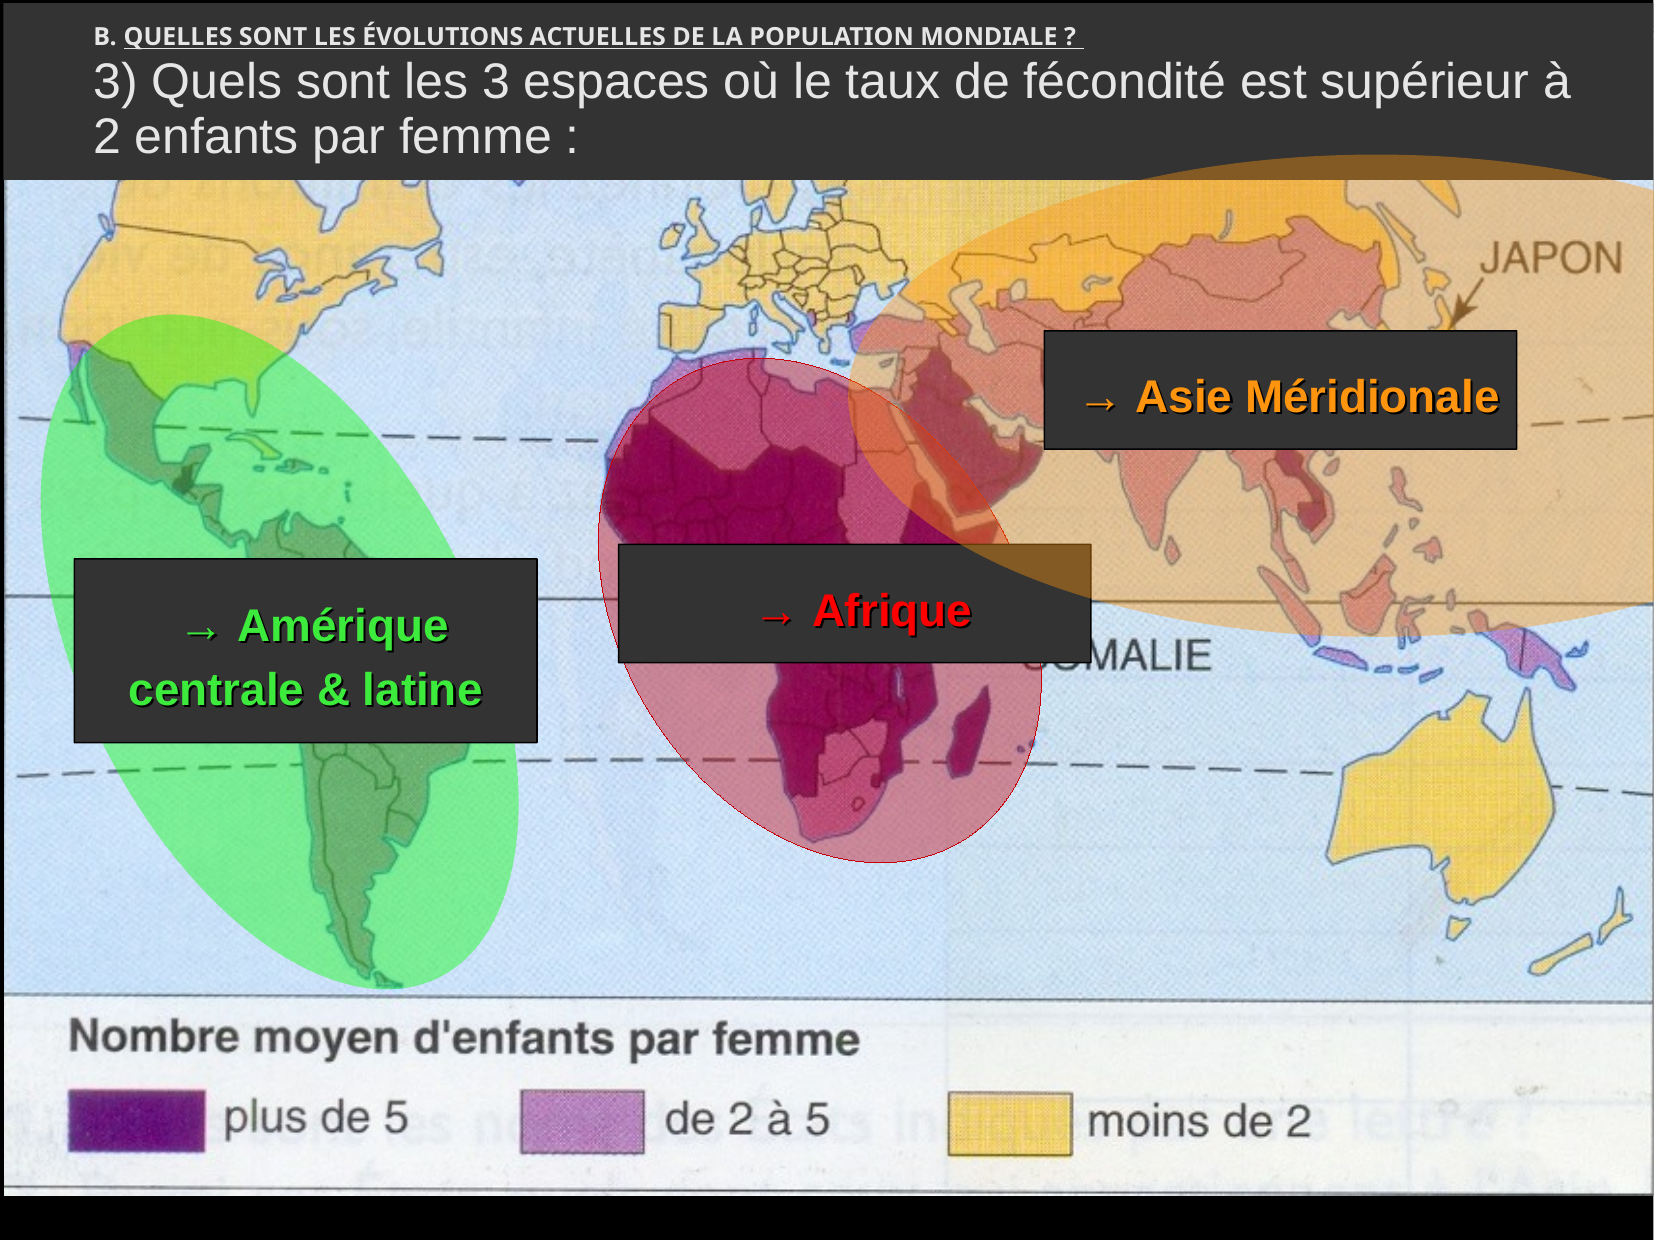

B. QUELLES SONT LES ÉVOLUTIONS ACTUELLES DE LA POPULATION MONDIALE ?
3) Quels sont les 3 espaces où le taux de fécondité est supérieur à
2 enfants par femme :
→ Asie Méridionale
→ Afrique
→ Amérique centrale & latine